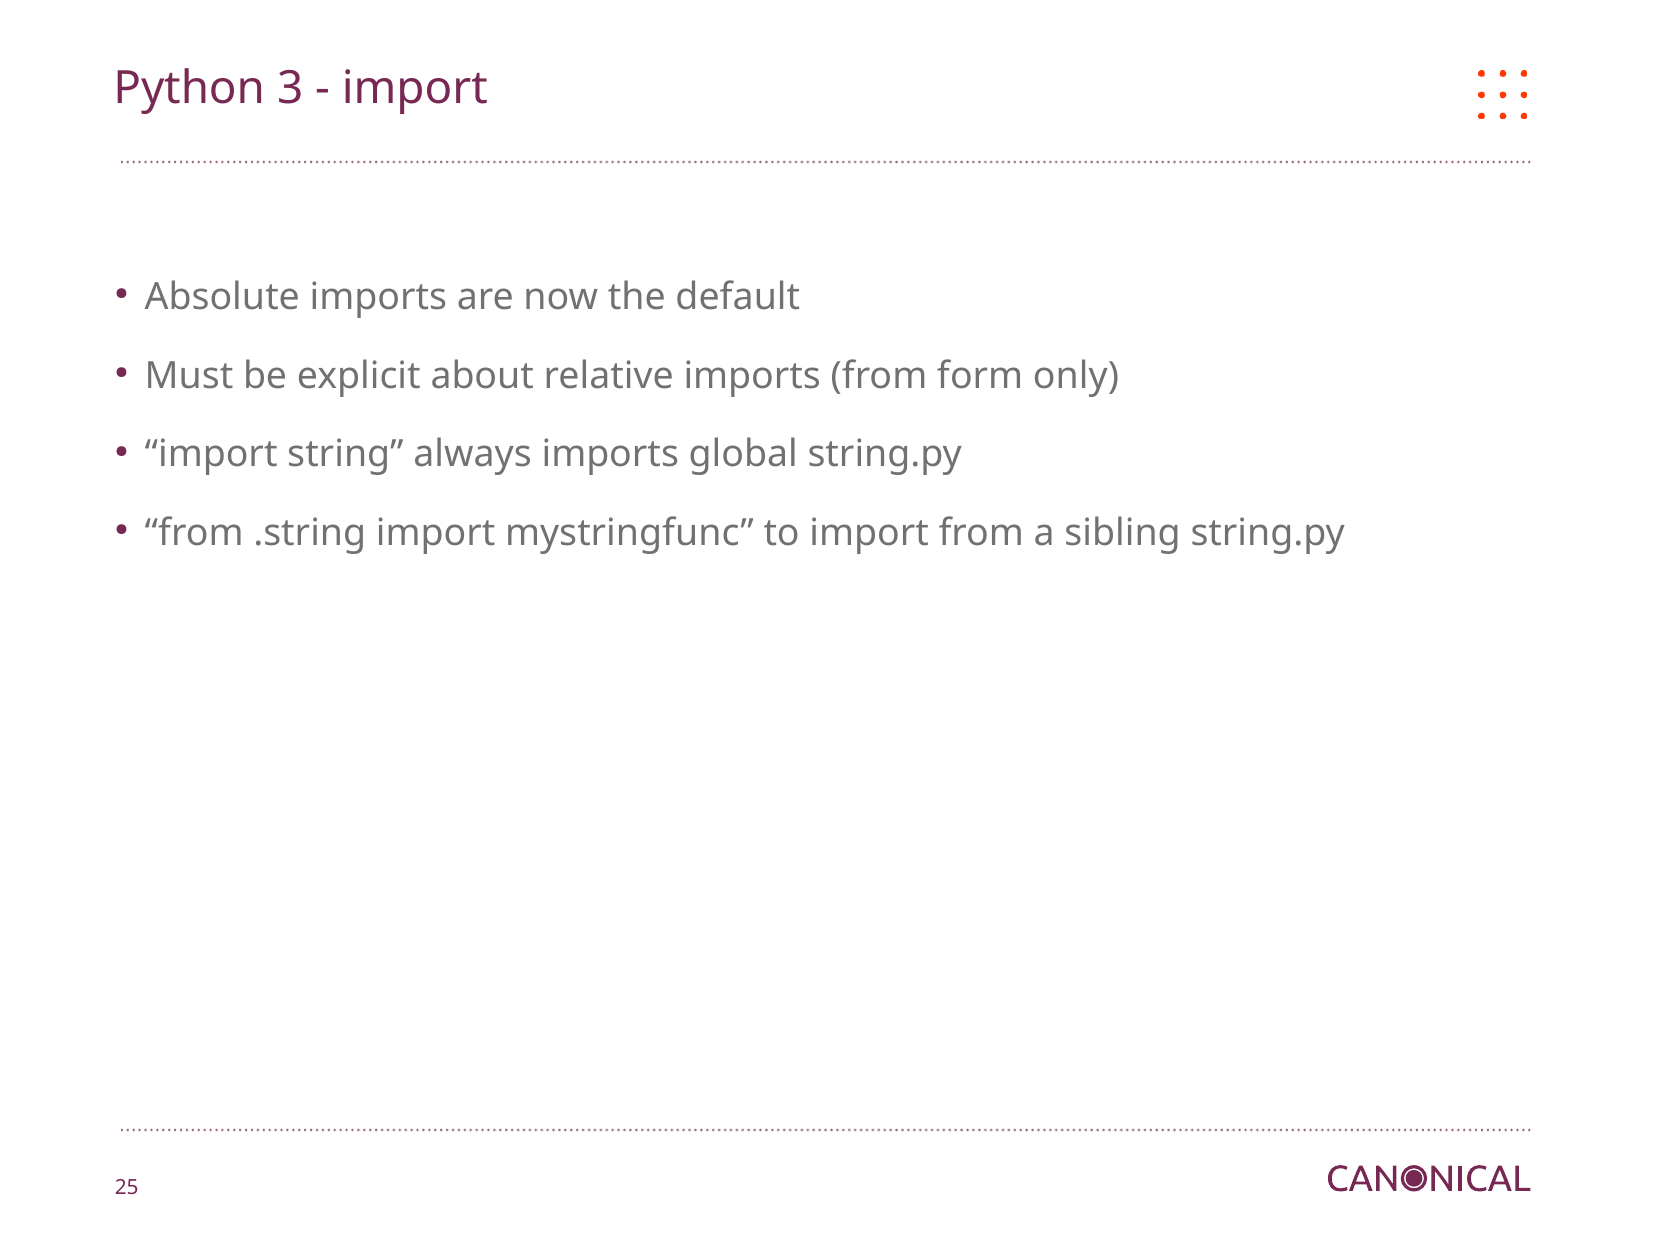

# Python 3 - import
Absolute imports are now the default
Must be explicit about relative imports (from form only)
“import string” always imports global string.py
“from .string import mystringfunc” to import from a sibling string.py